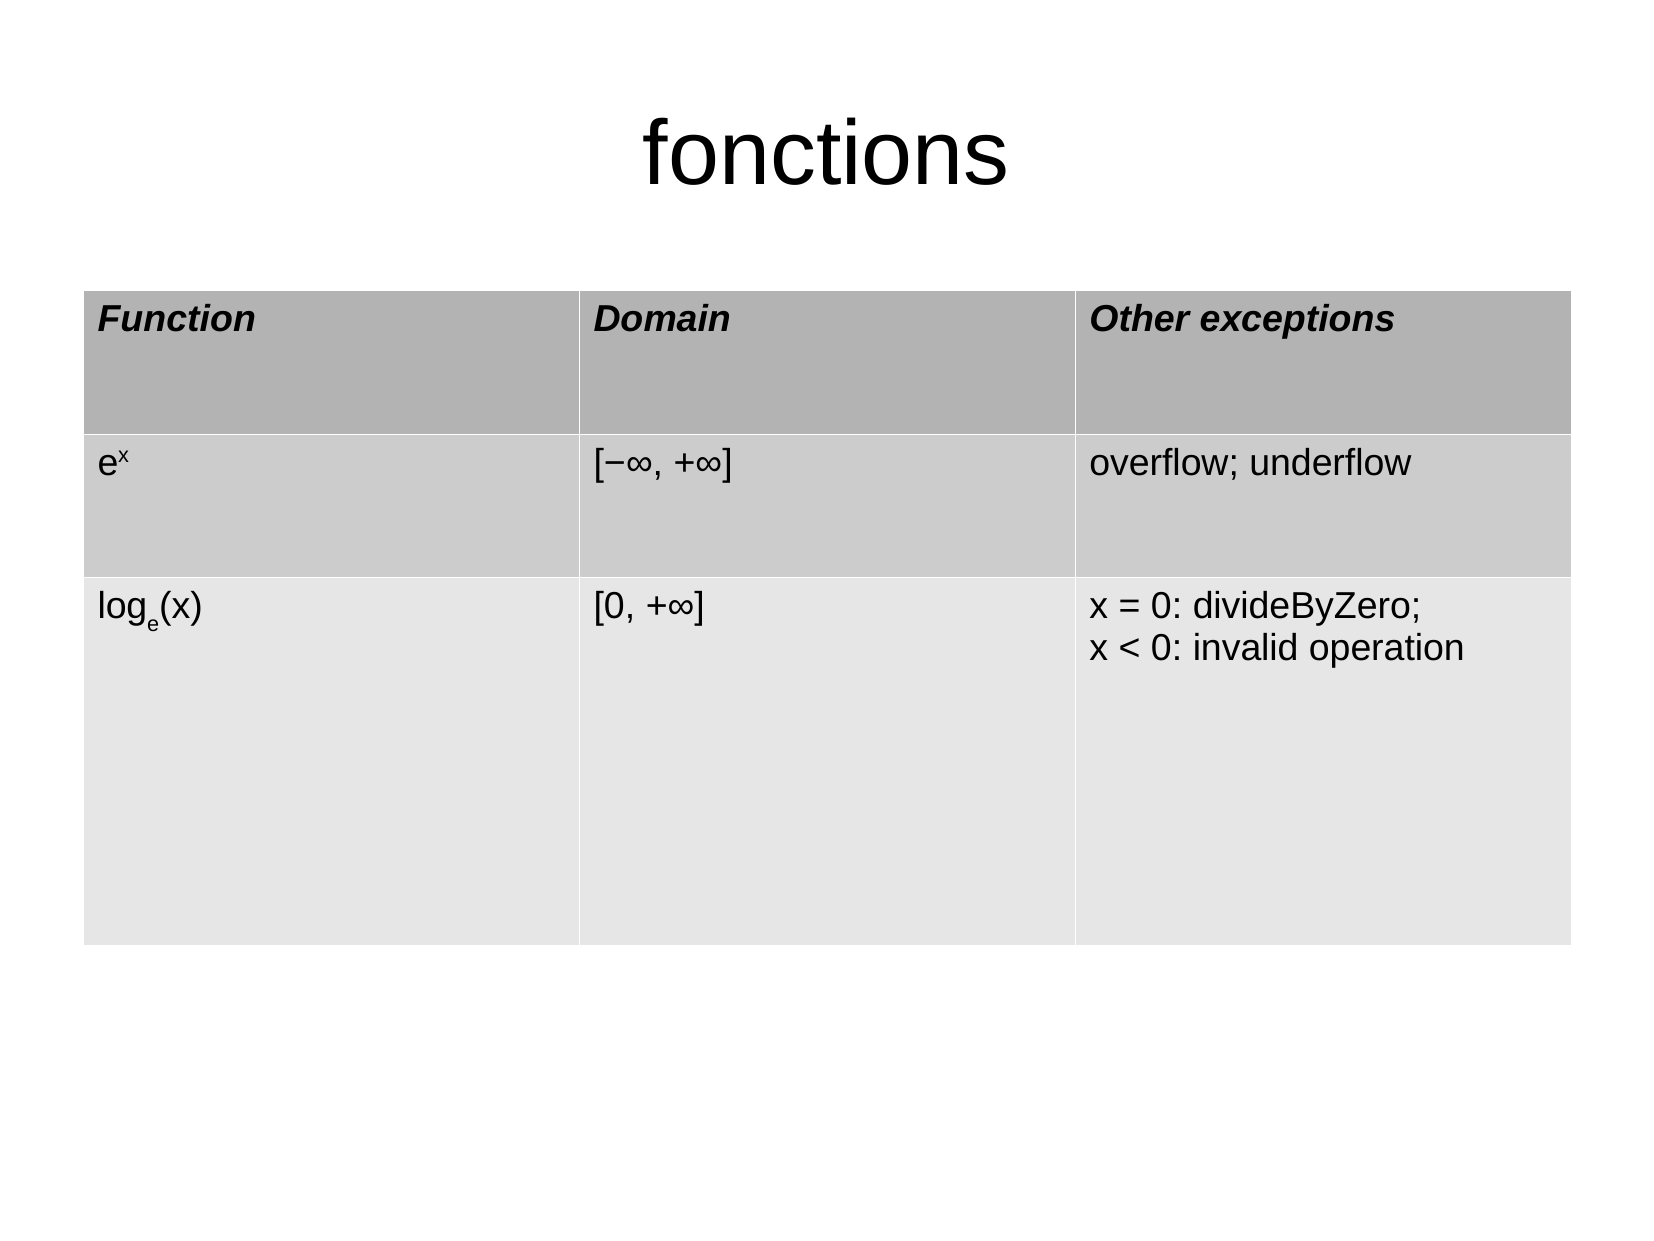

# fonctions
| Function | Domain | Other exceptions |
| --- | --- | --- |
| ex | [−∞, +∞] | overflow; underflow |
| loge(x) | [0, +∞] | x = 0: divideByZero; x < 0: invalid operation |